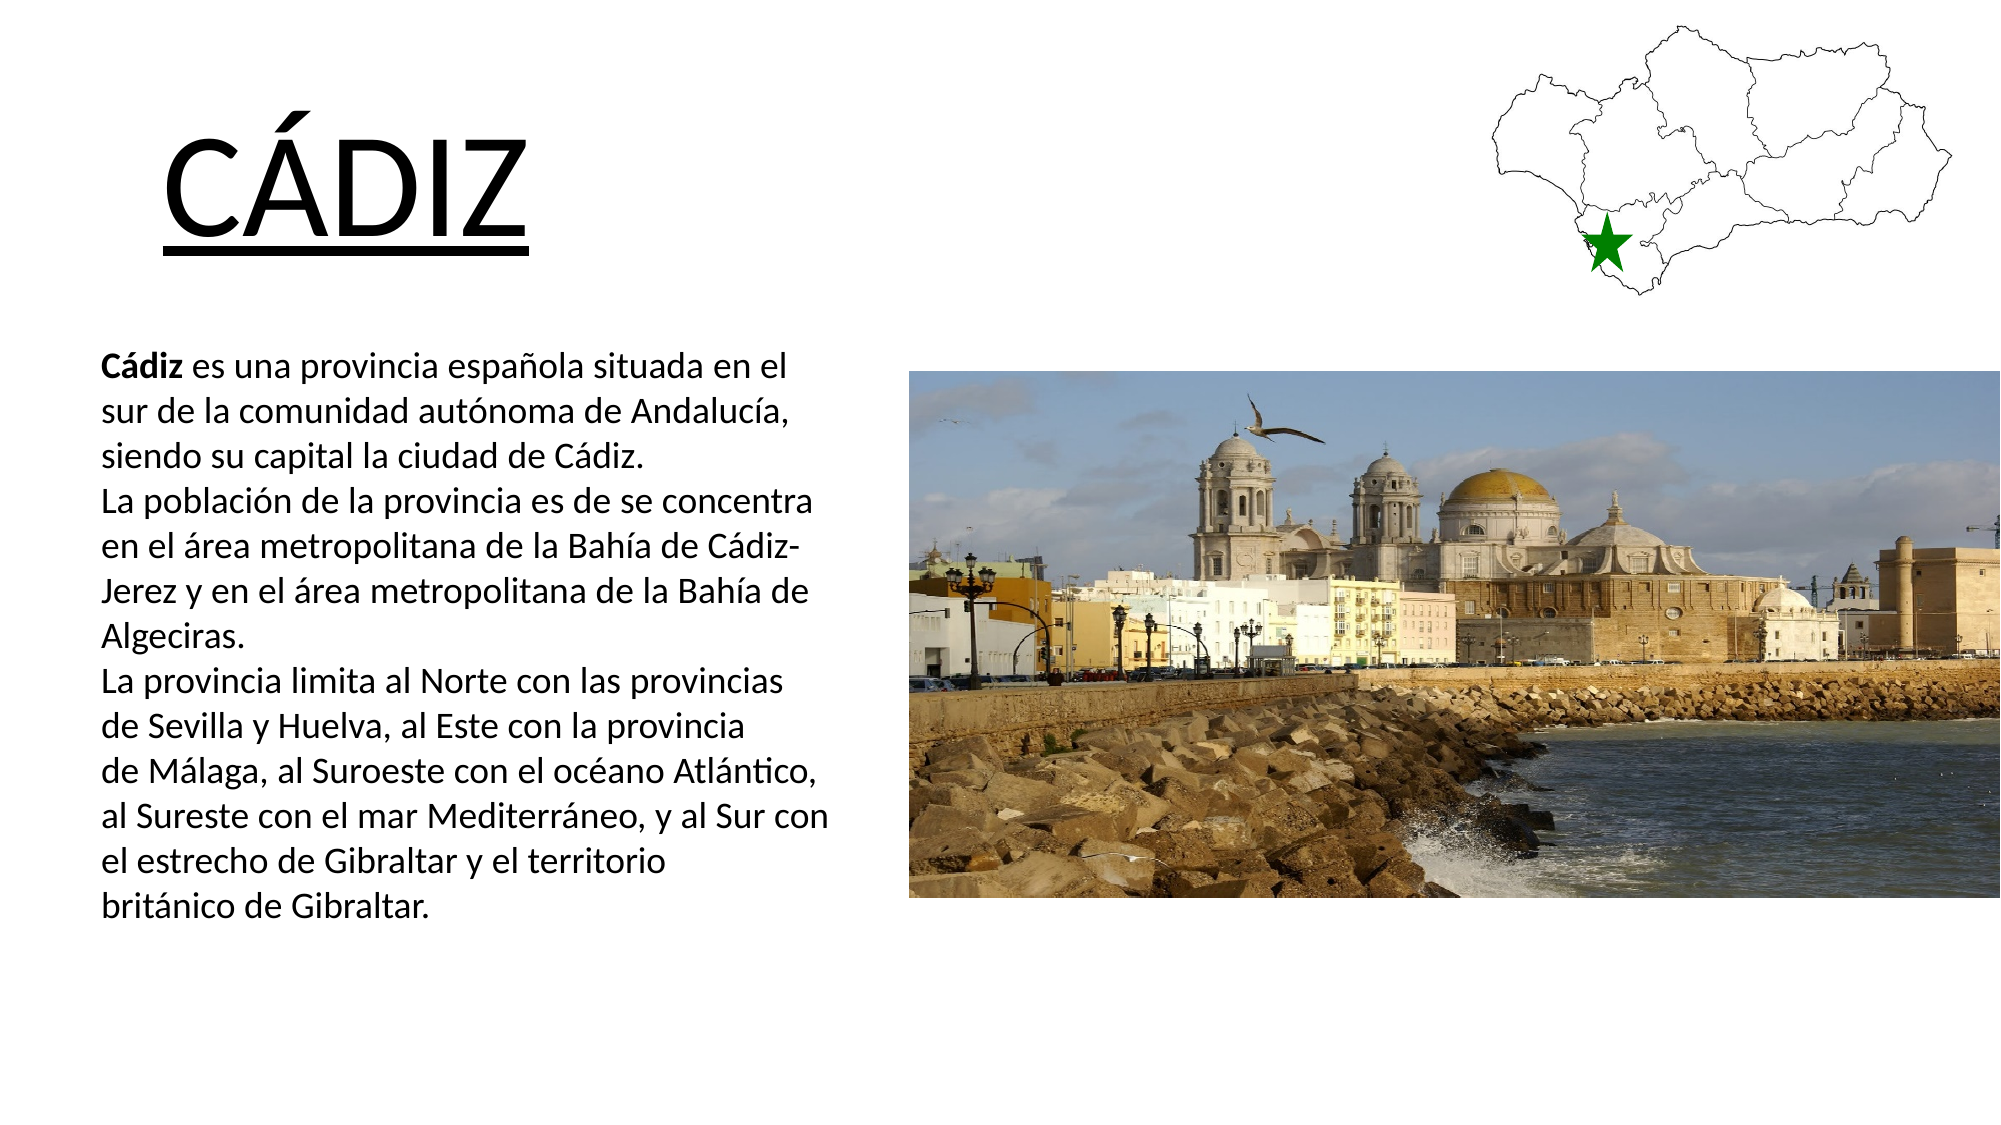

CÁDIZ
Cádiz es una provincia española situada en el sur de la comunidad autónoma de Andalucía, siendo su capital la ciudad de Cádiz.
La población de la provincia es de se concentra en el área metropolitana de la Bahía de Cádiz-Jerez y en el área metropolitana de la Bahía de Algeciras.
La provincia limita al Norte con las provincias de Sevilla y Huelva, al Este con la provincia de Málaga, al Suroeste con el océano Atlántico, al Sureste con el mar Mediterráneo, y al Sur con el estrecho de Gibraltar y el territorio británico de Gibraltar.